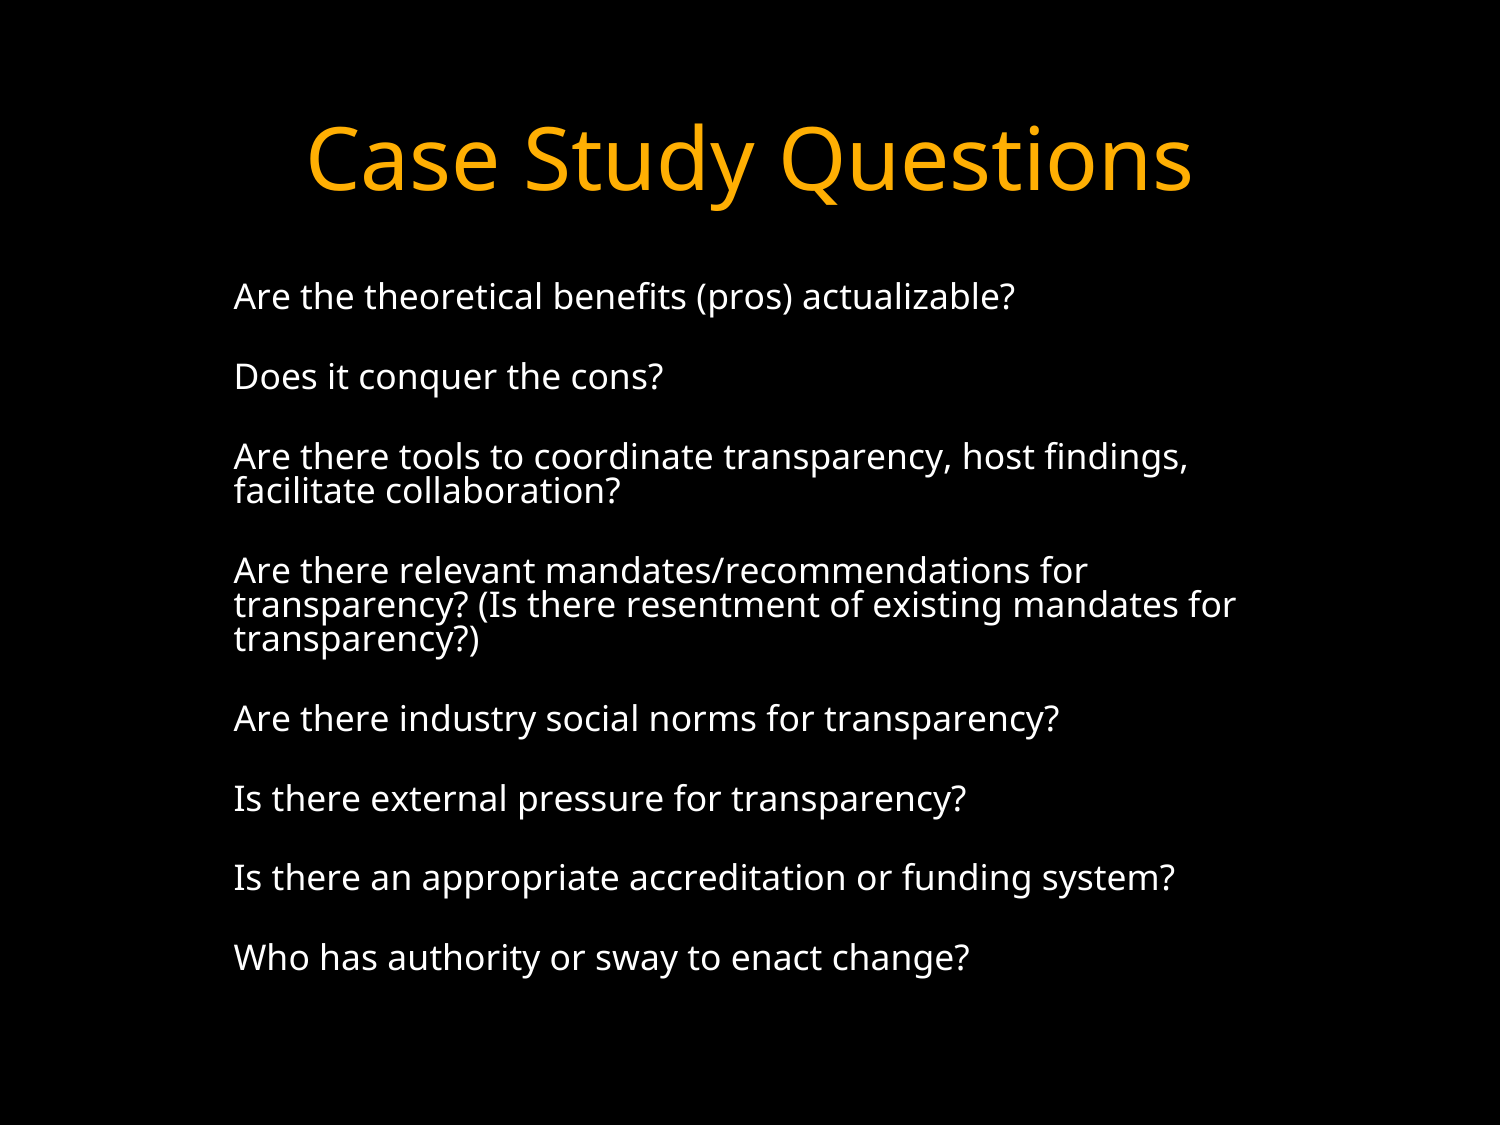

# Case Study Questions
Are the theoretical benefits (pros) actualizable?
Does it conquer the cons?
Are there tools to coordinate transparency, host findings, facilitate collaboration?
Are there relevant mandates/recommendations for transparency? (Is there resentment of existing mandates for transparency?)
Are there industry social norms for transparency?
Is there external pressure for transparency?
Is there an appropriate accreditation or funding system?
Who has authority or sway to enact change?